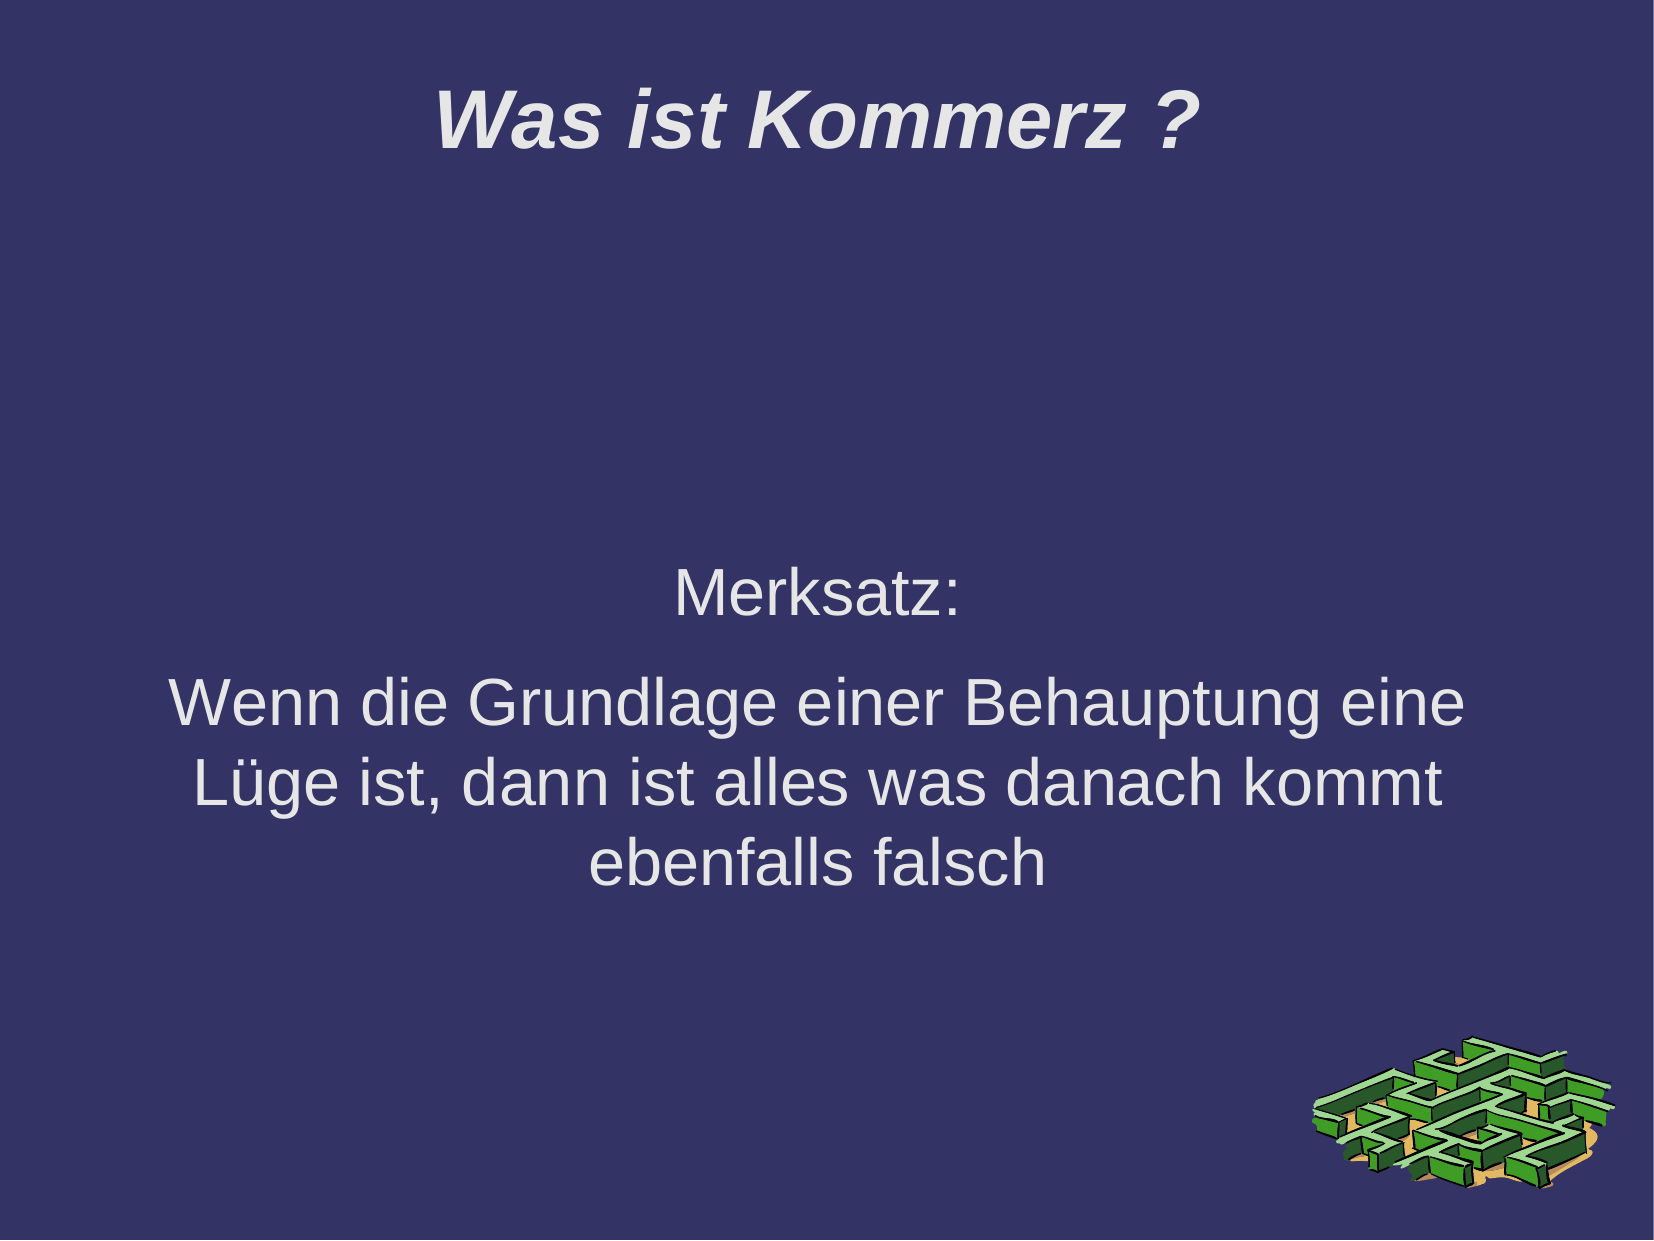

# Was ist Kommerz ?
Merksatz:
Wenn die Grundlage einer Behauptung eine Lüge ist, dann ist alles was danach kommt ebenfalls falsch